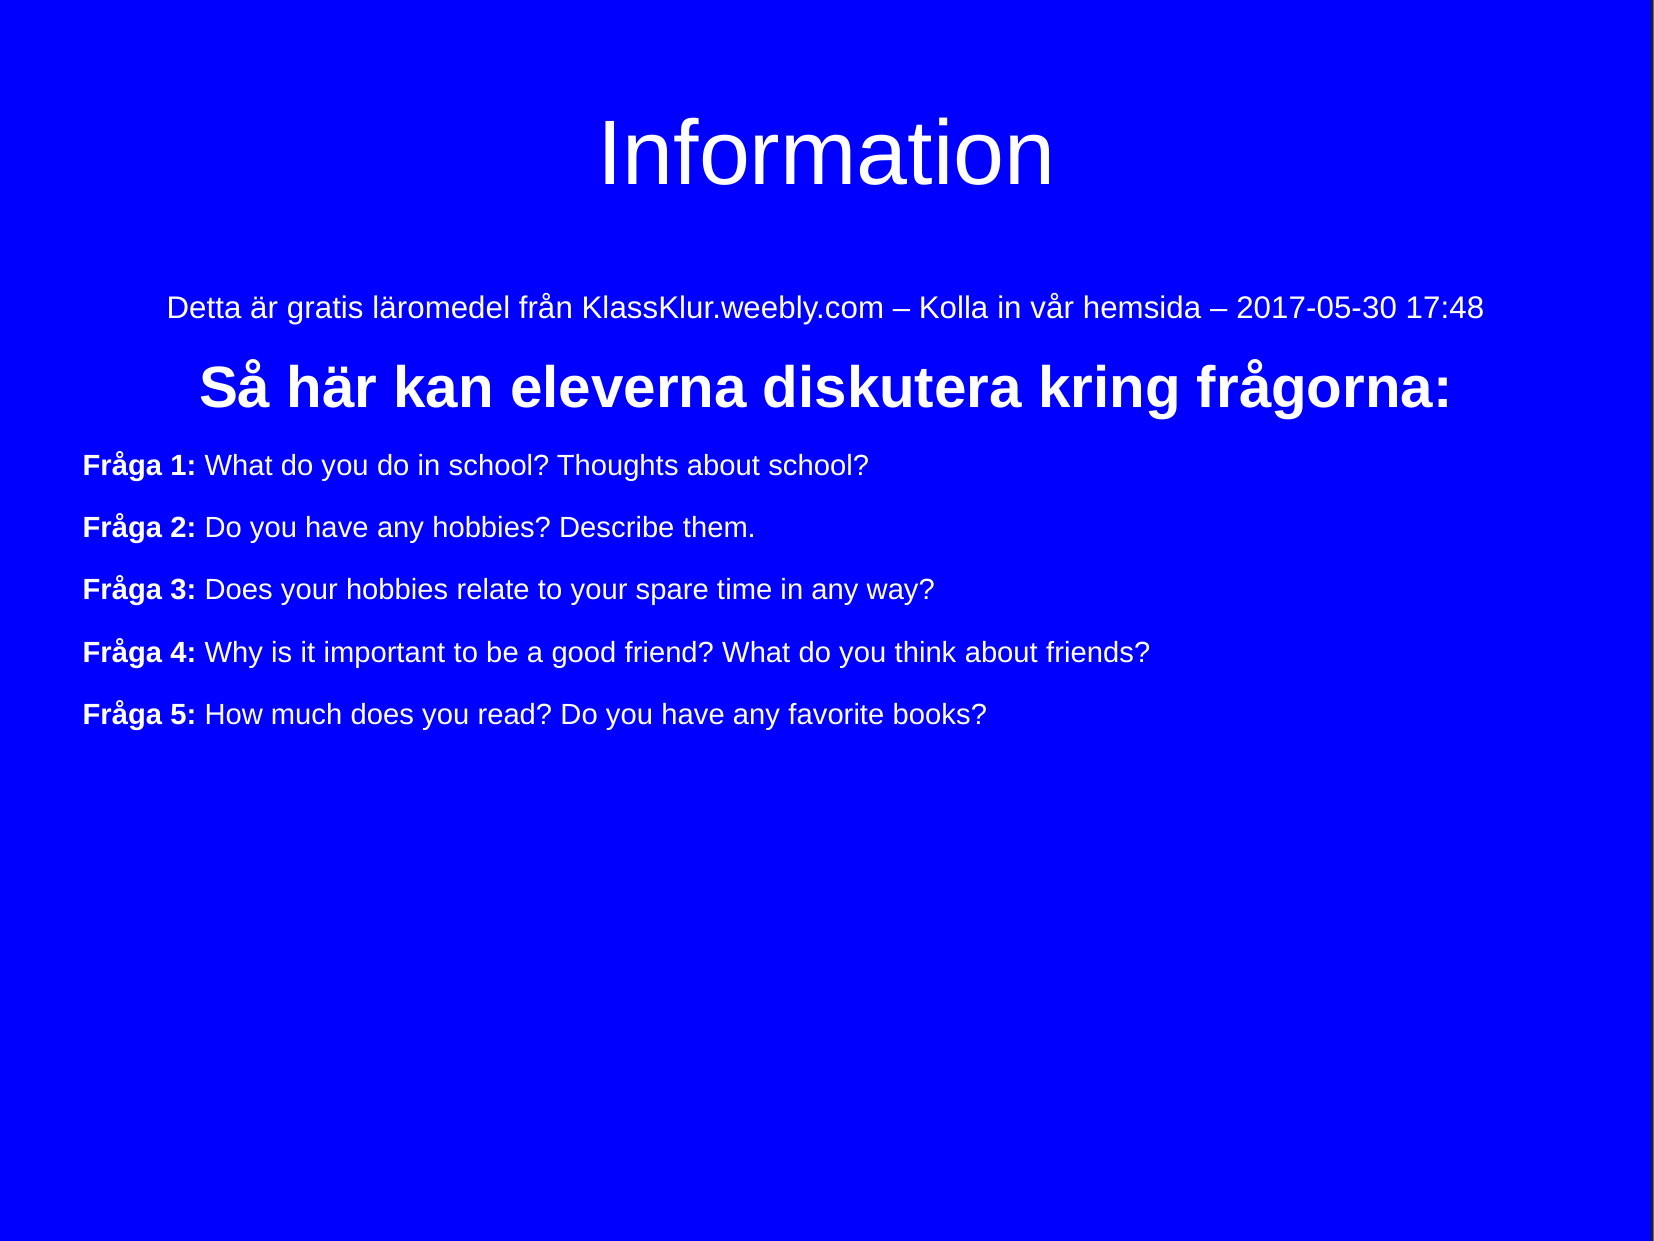

# Information
Detta är gratis läromedel från KlassKlur.weebly.com – Kolla in vår hemsida – 2017-05-30 17:48
Så här kan eleverna diskutera kring frågorna:
Fråga 1: What do you do in school? Thoughts about school?
Fråga 2: Do you have any hobbies? Describe them.
Fråga 3: Does your hobbies relate to your spare time in any way?
Fråga 4: Why is it important to be a good friend? What do you think about friends?
Fråga 5: How much does you read? Do you have any favorite books?